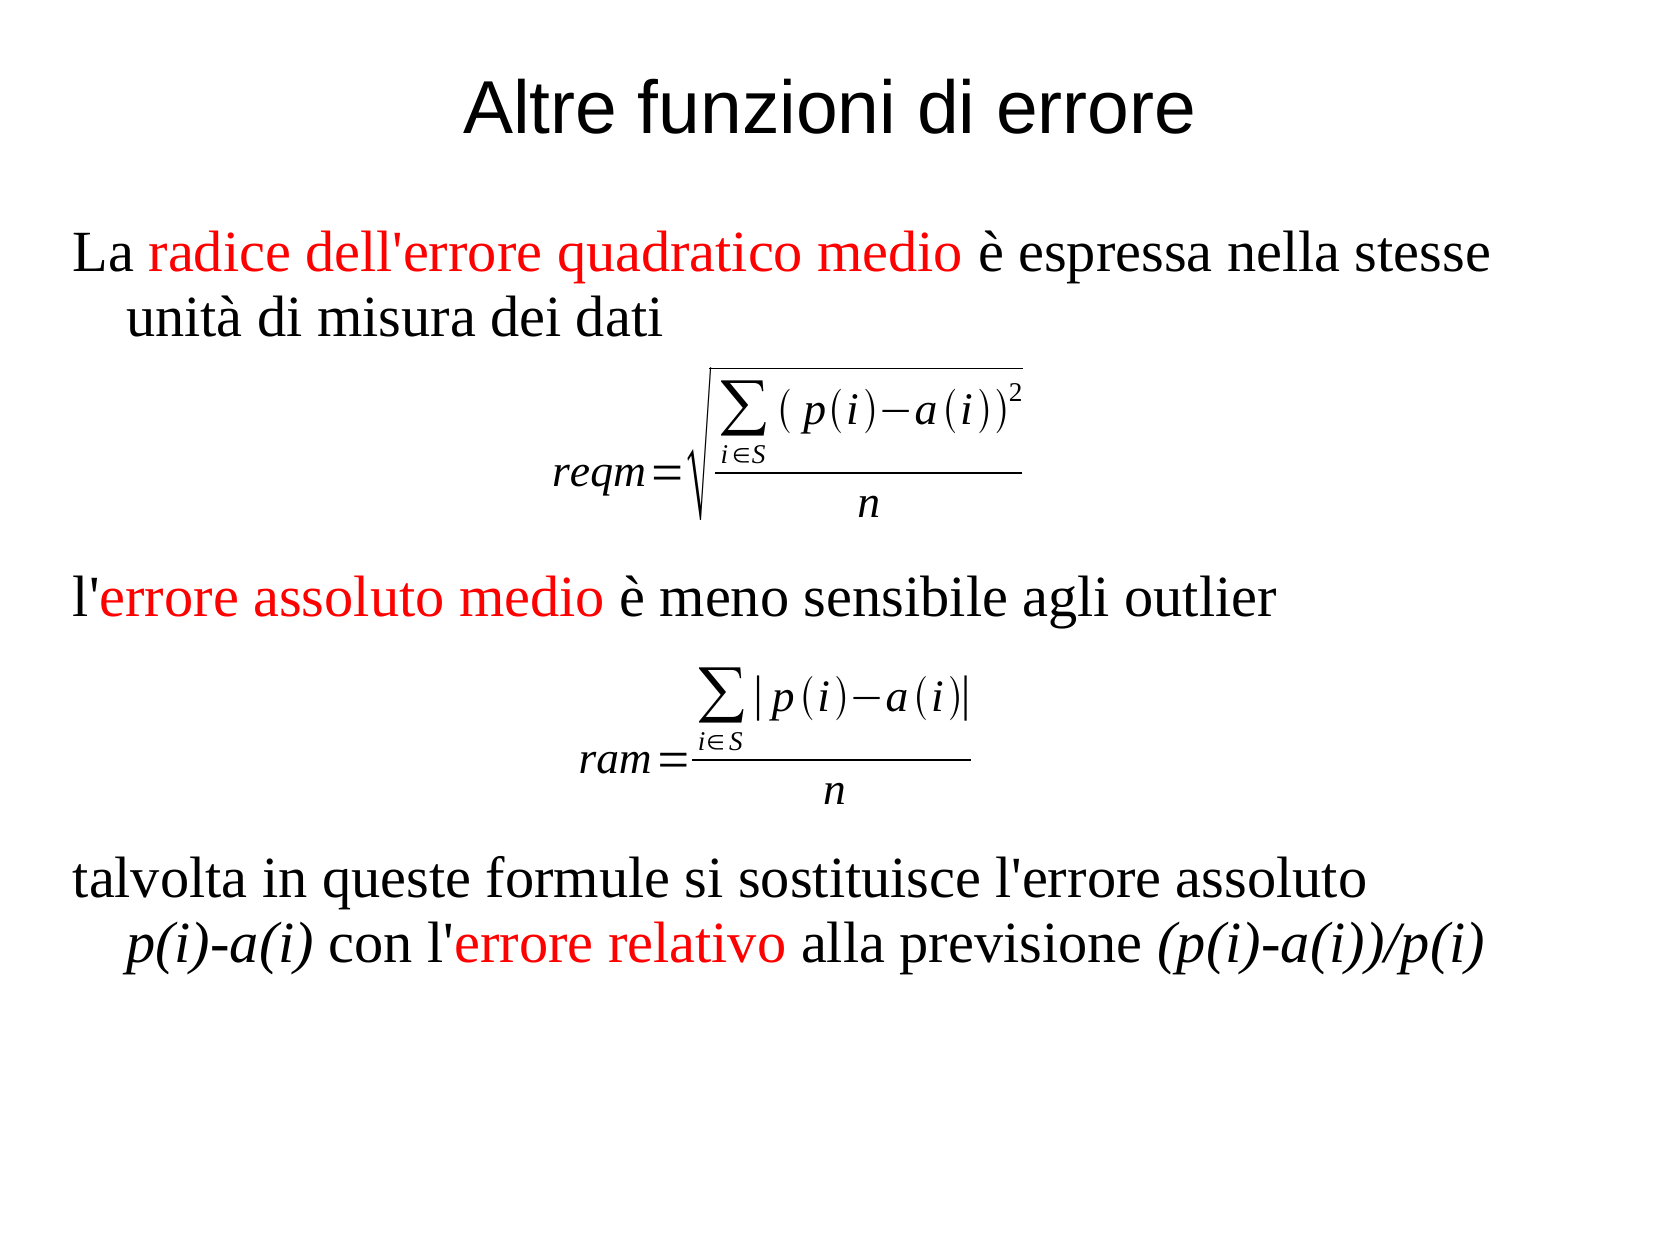

# Altre funzioni di errore
La radice dell'errore quadratico medio è espressa nella stesse unità di misura dei dati
l'errore assoluto medio è meno sensibile agli outlier
talvolta in queste formule si sostituisce l'errore assoluto
p(i)-a(i) con l'errore relativo alla previsione (p(i)-a(i))/p(i)